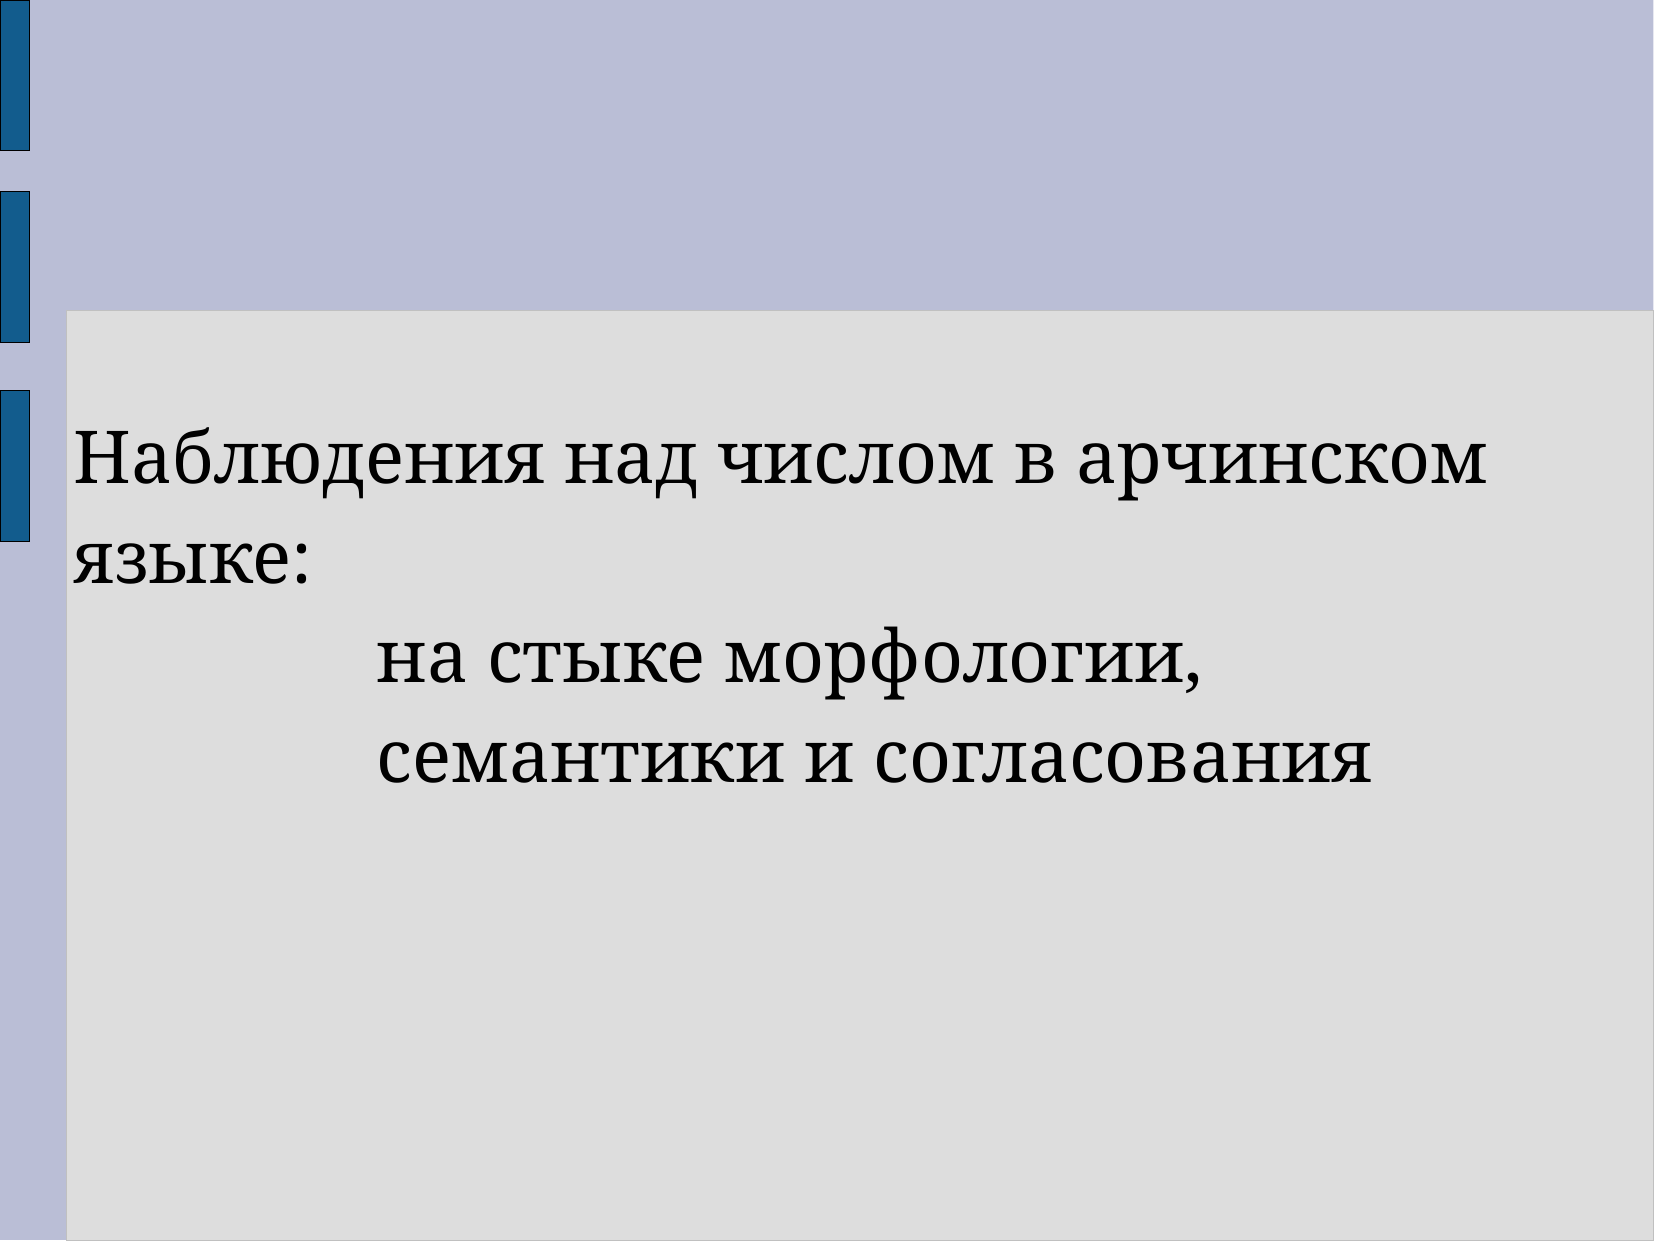

Наблюдения над числом в арчинском языке:
на стыке морфологии, семантики и согласования